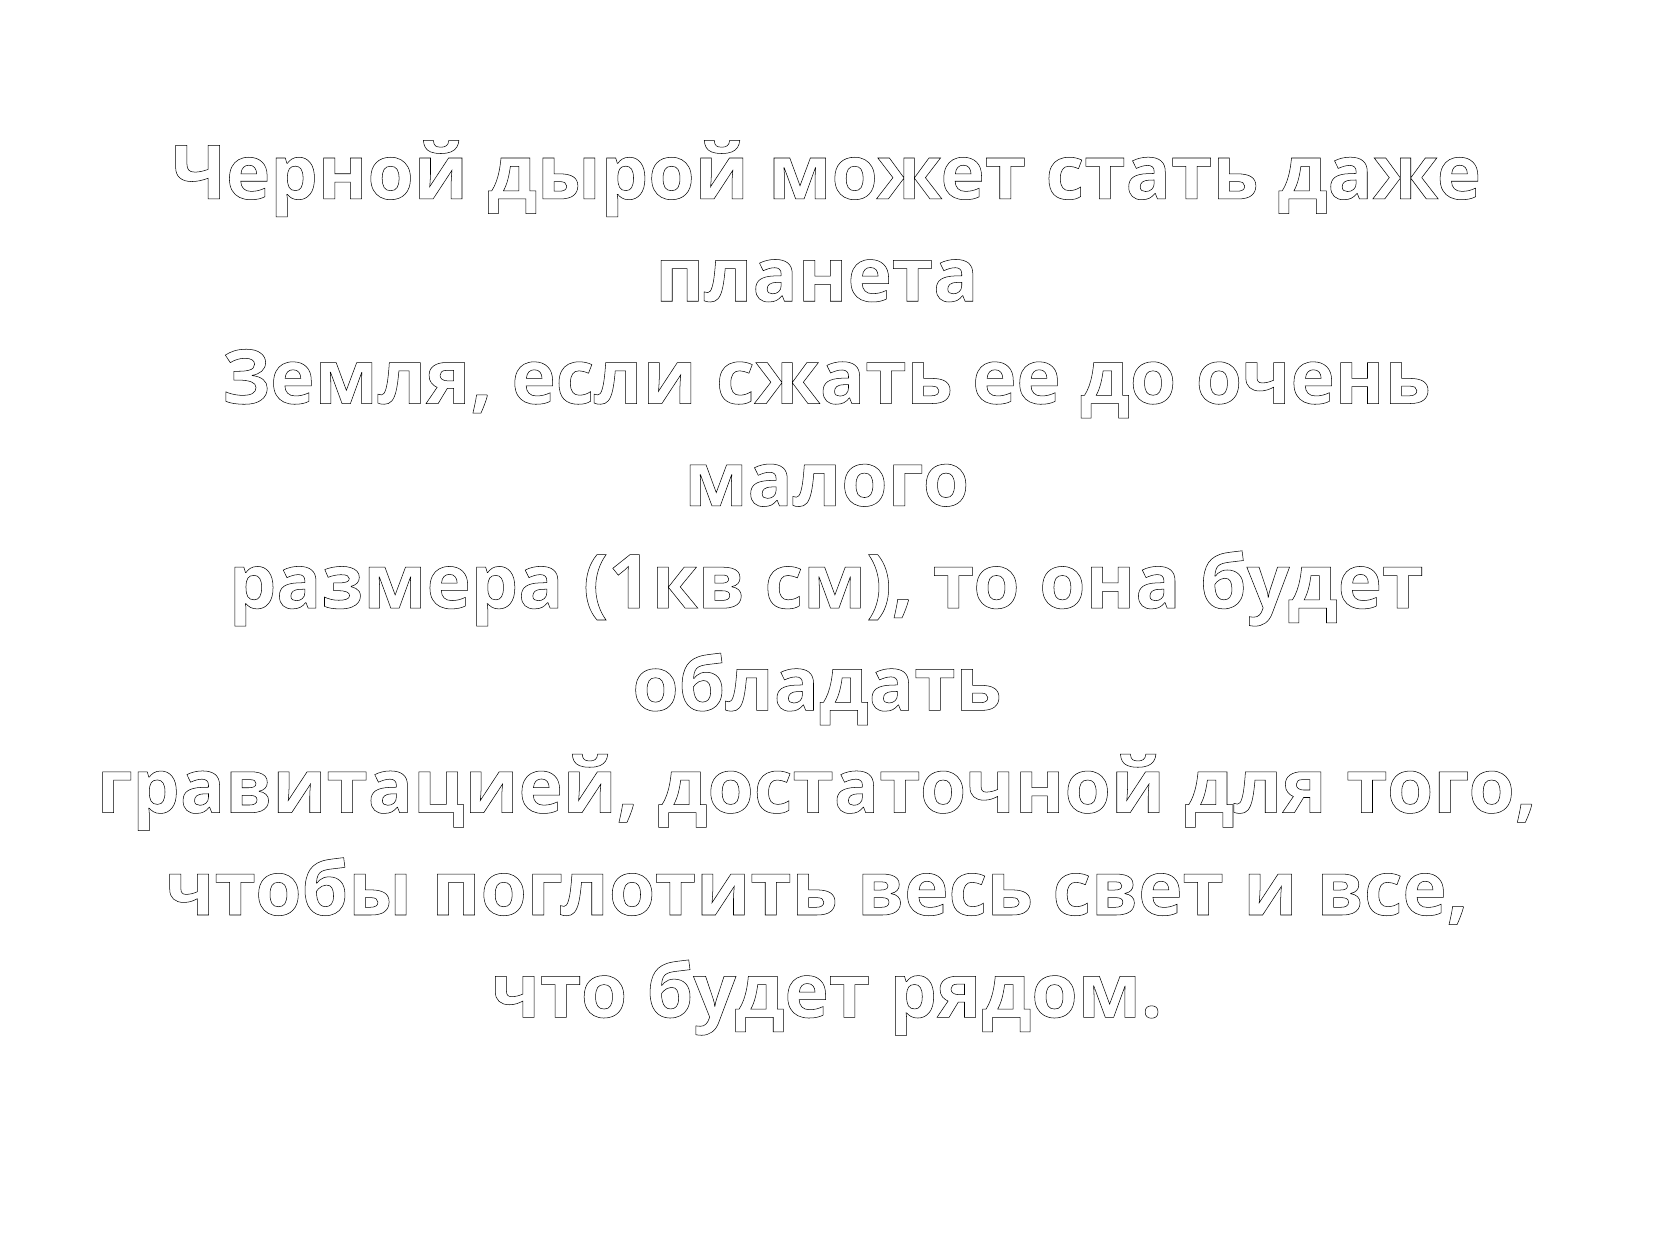

# Черной дырой может стать даже планета
Земля, если сжать ее до очень малого
размера (1кв см), то она будет обладать
гравитацией, достаточной для того,
чтобы поглотить весь свет и все,
что будет рядом.